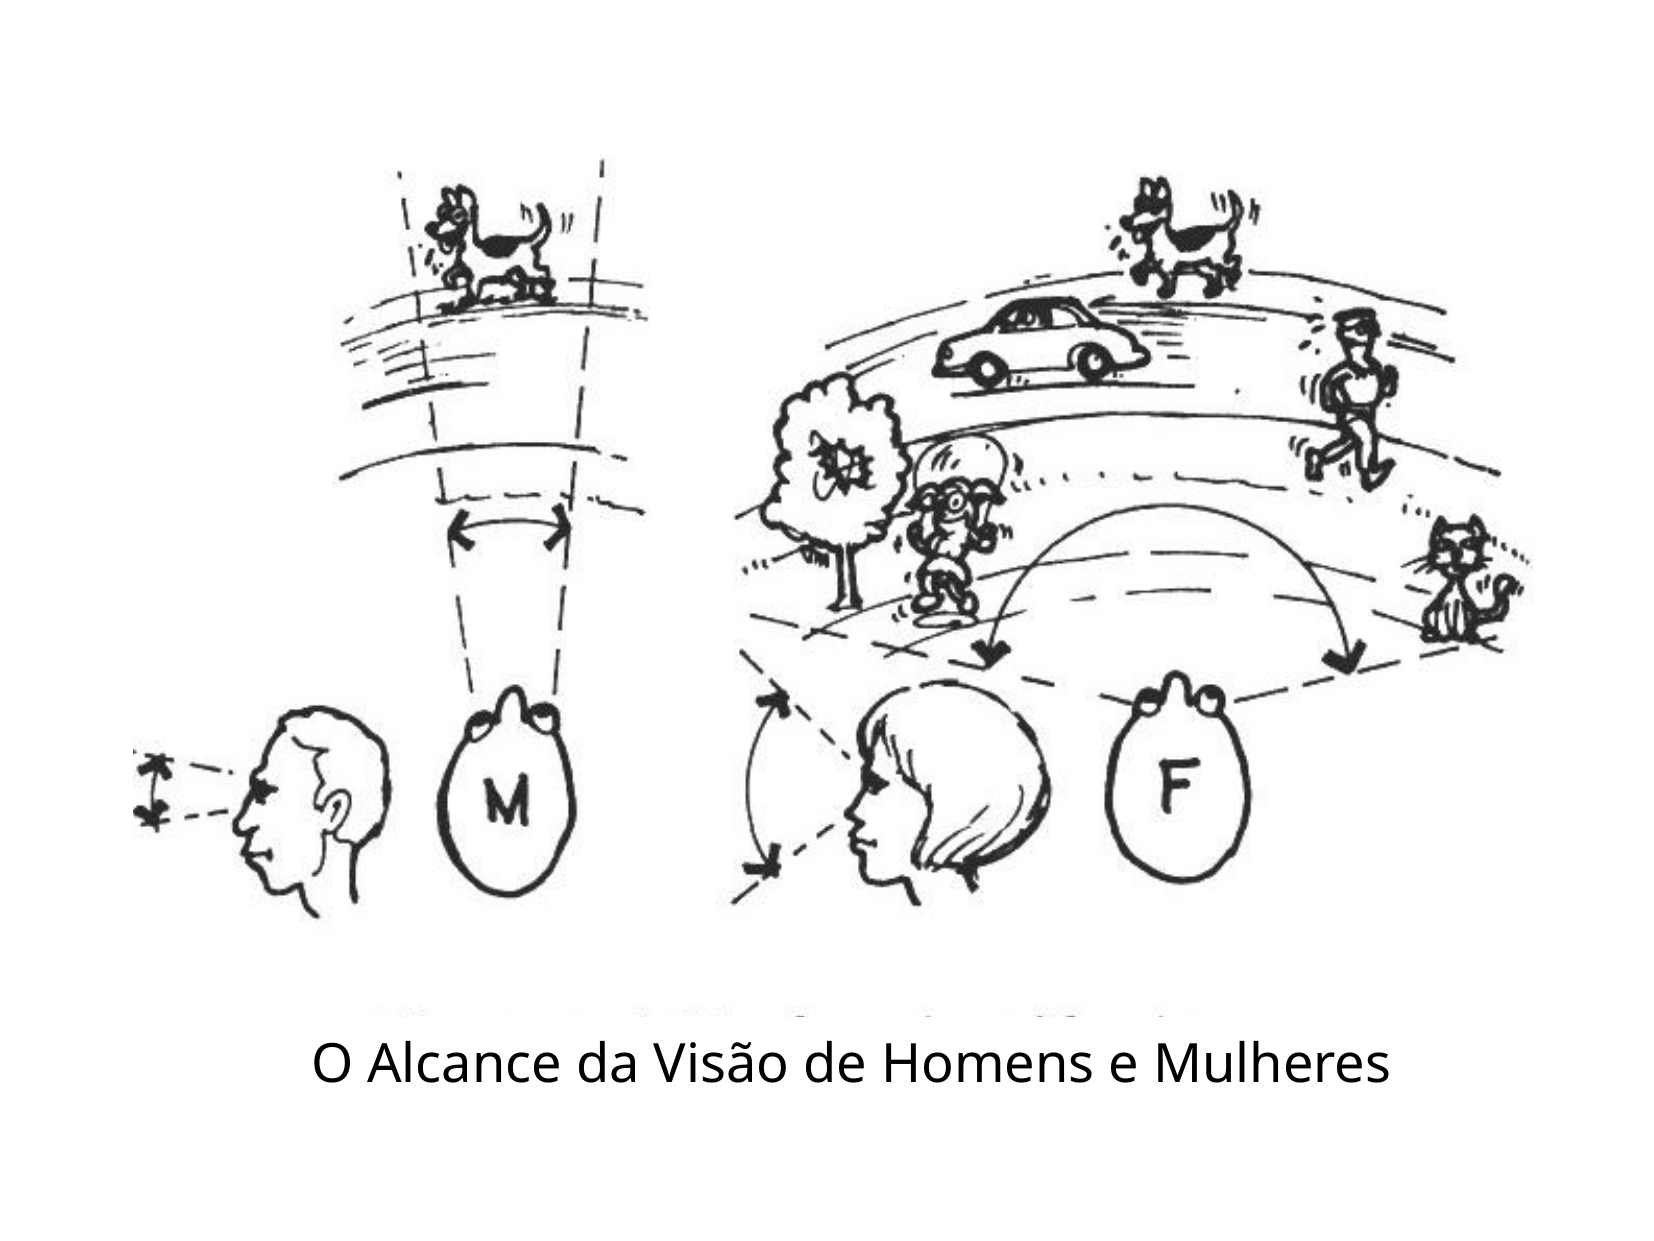

#
O Alcance da Visão de Homens e Mulheres